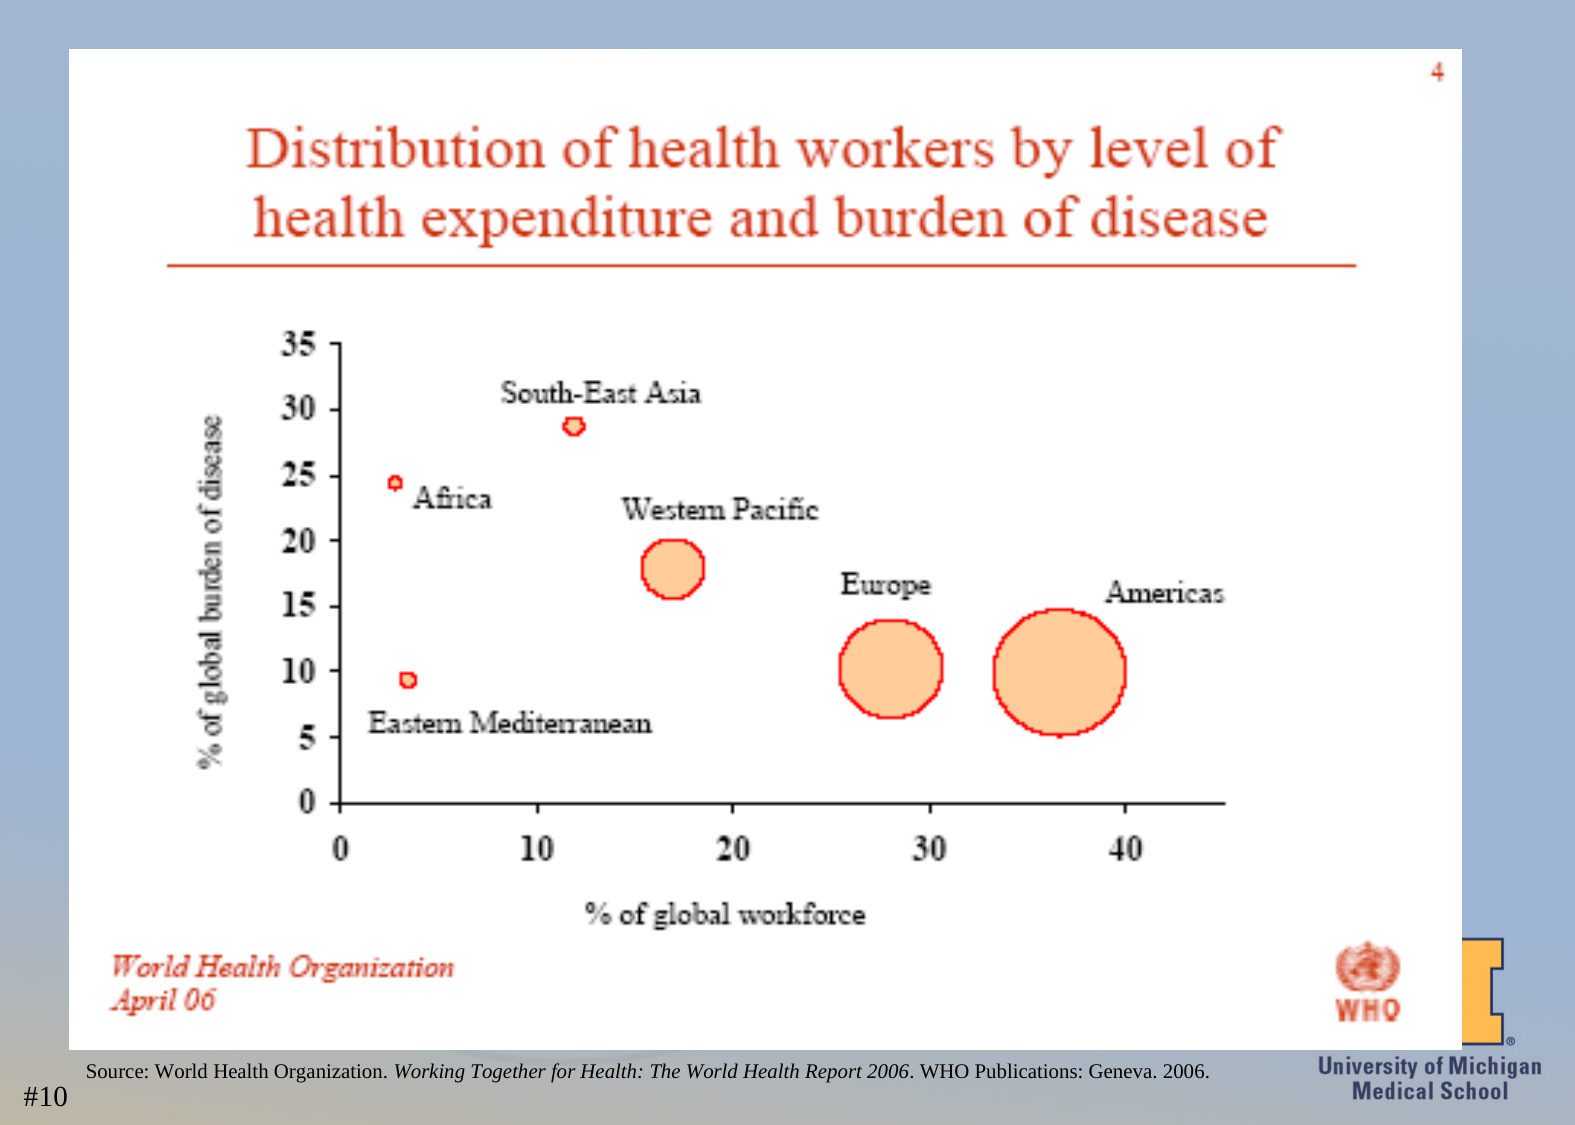

Source: World Health Organization. Working Together for Health: The World Health Report 2006. WHO Publications: Geneva. 2006.